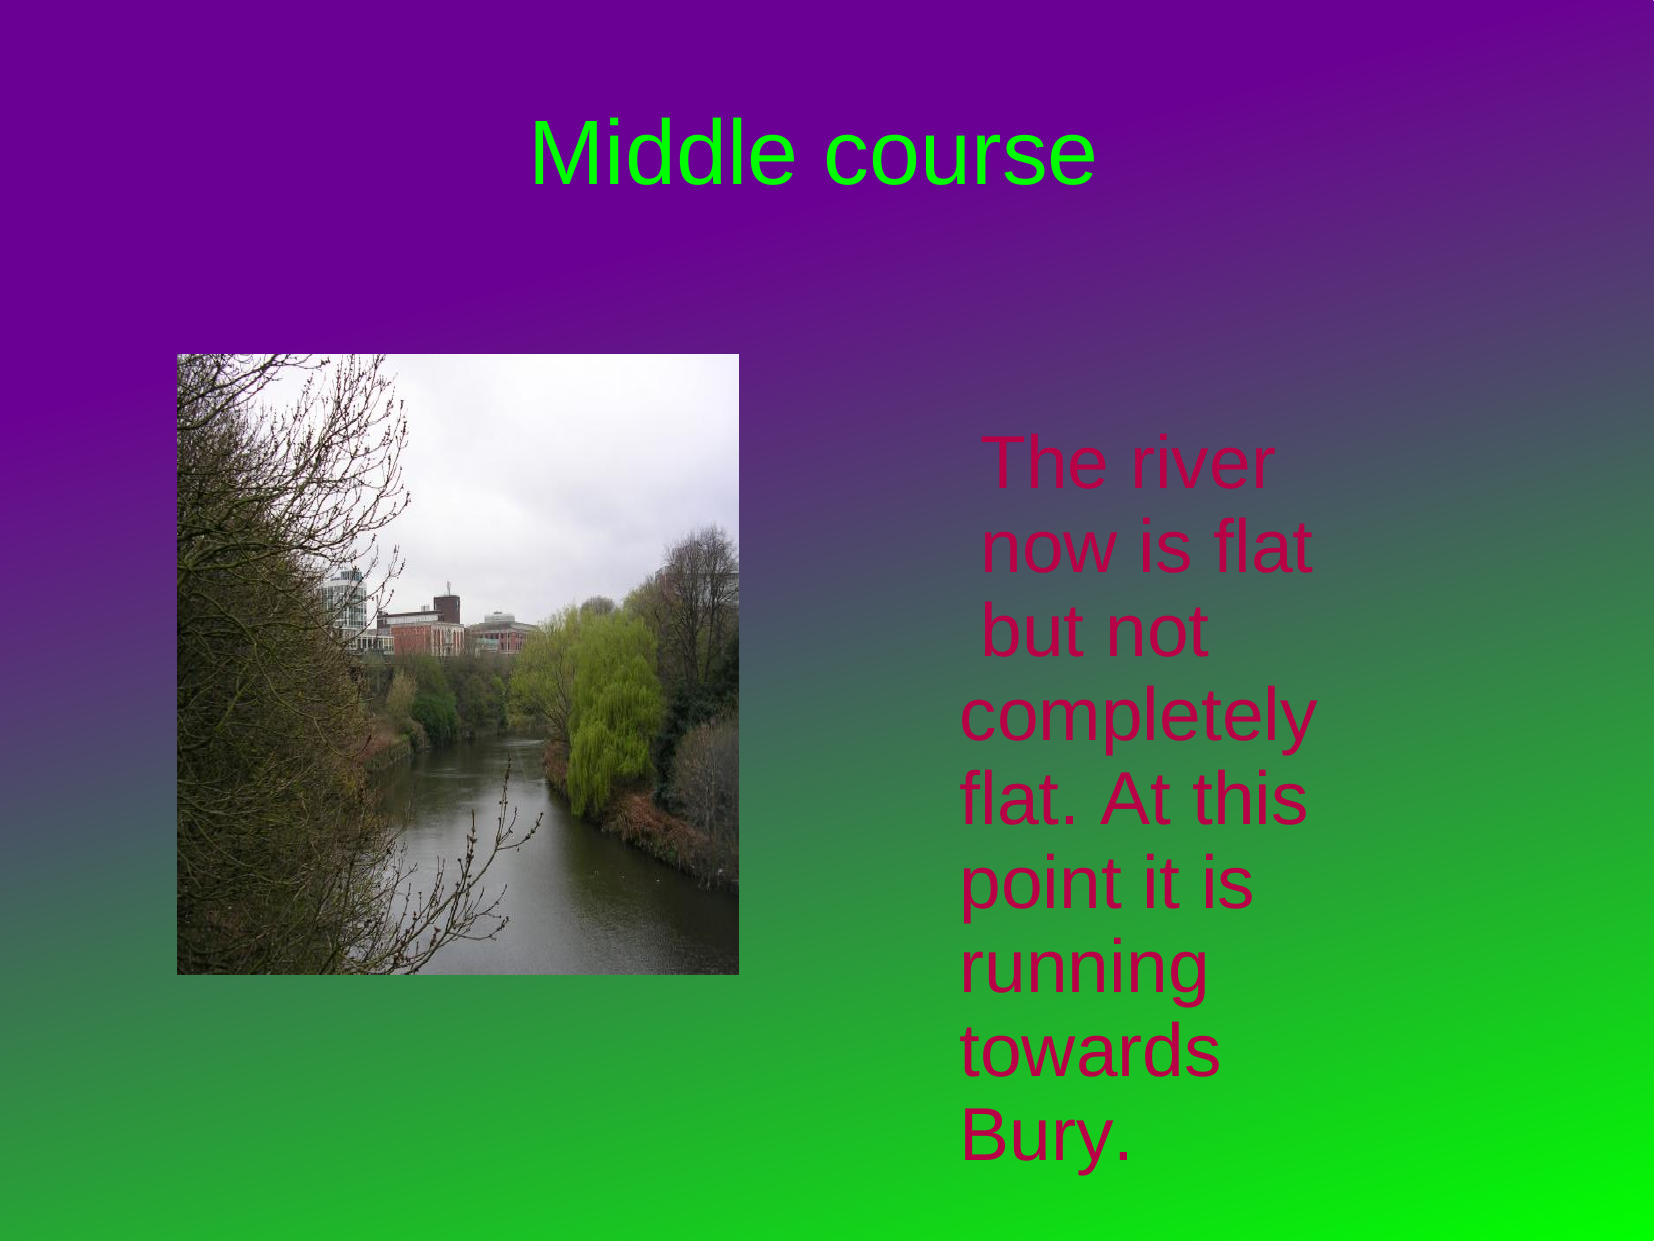

# Middle course
 The river
 now is flat
 but not completely flat. At this point it is running towards Bury.